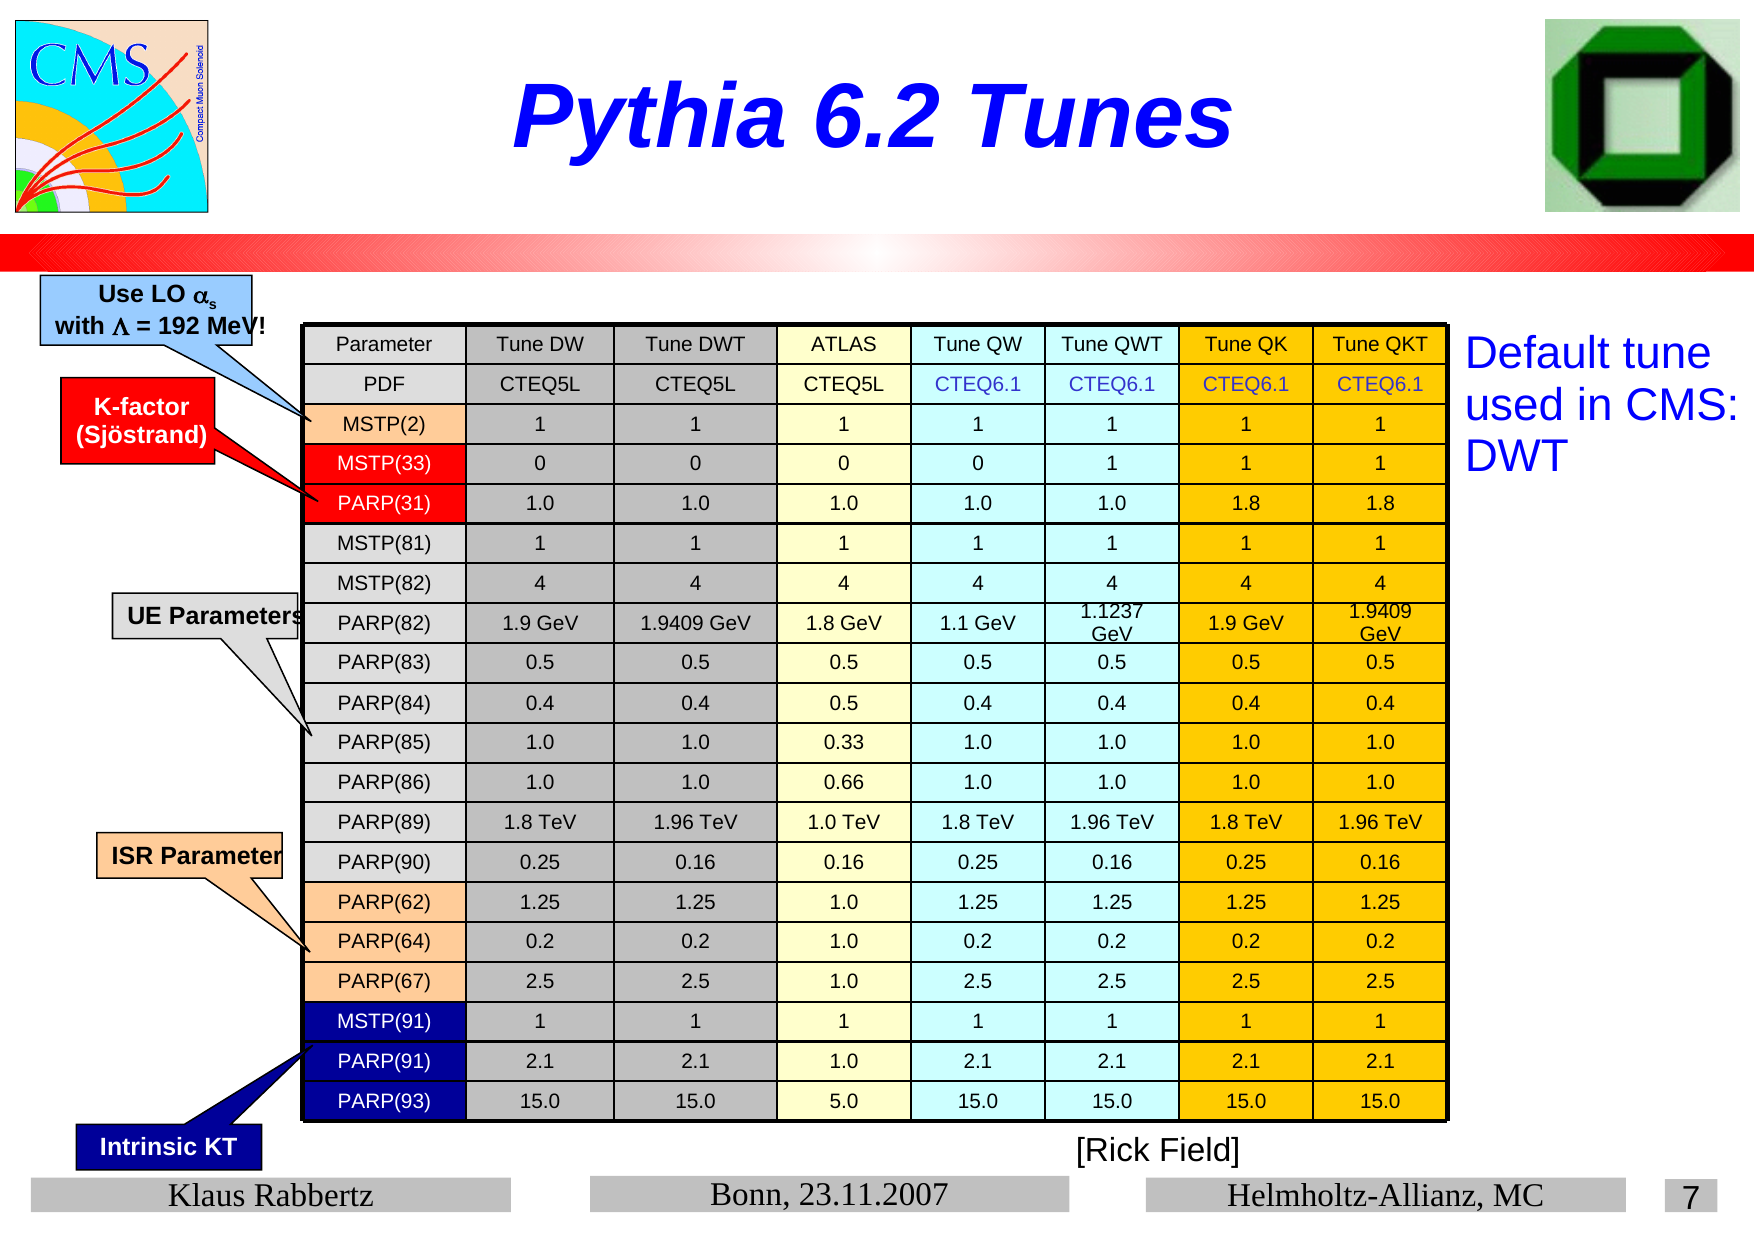

# Pythia 6.2 Tunes
Use LO s
with  = 192 MeV!
Parameter
Tune DW
Tune DWT
ATLAS
Tune QW
Tune QWT
Tune QK
Tune QKT
PDF
CTEQ5L
CTEQ5L
CTEQ5L
CTEQ6.1
CTEQ6.1
CTEQ6.1
CTEQ6.1
MSTP(2)
1
1
1
1
1
1
1
MSTP(33)
0
0
0
0
1
1
1
PARP(31)
1.0
1.0
1.0
1.0
1.0
1.8
1.8
MSTP(81)
1
1
1
1
1
1
1
MSTP(82)
4
4
4
4
4
4
4
PARP(82)
1.9 GeV
1.9409 GeV
1.8 GeV
1.1 GeV
1.1237 GeV
1.9 GeV
1.9409 GeV
PARP(83)
0.5
0.5
0.5
0.5
0.5
0.5
0.5
PARP(84)
0.4
0.4
0.5
0.4
0.4
0.4
0.4
PARP(85)
1.0
1.0
0.33
1.0
1.0
1.0
1.0
PARP(86)
1.0
1.0
0.66
1.0
1.0
1.0
1.0
PARP(89)
1.8 TeV
1.96 TeV
1.0 TeV
1.8 TeV
1.96 TeV
1.8 TeV
1.96 TeV
PARP(90)
0.25
0.16
0.16
0.25
0.16
0.25
0.16
PARP(62)
1.25
1.25
1.0
1.25
1.25
1.25
1.25
PARP(64)
0.2
0.2
1.0
0.2
0.2
0.2
0.2
PARP(67)
2.5
2.5
1.0
2.5
2.5
2.5
2.5
MSTP(91)
1
1
1
1
1
1
1
PARP(91)
2.1
2.1
1.0
2.1
2.1
2.1
2.1
PARP(93)
15.0
15.0
5.0
15.0
15.0
15.0
15.0
Default tune
used in CMS:
DWT
K-factor
(Sjöstrand)
UE Parameters
ISR Parameter
[Rick Field]
Intrinsic KT